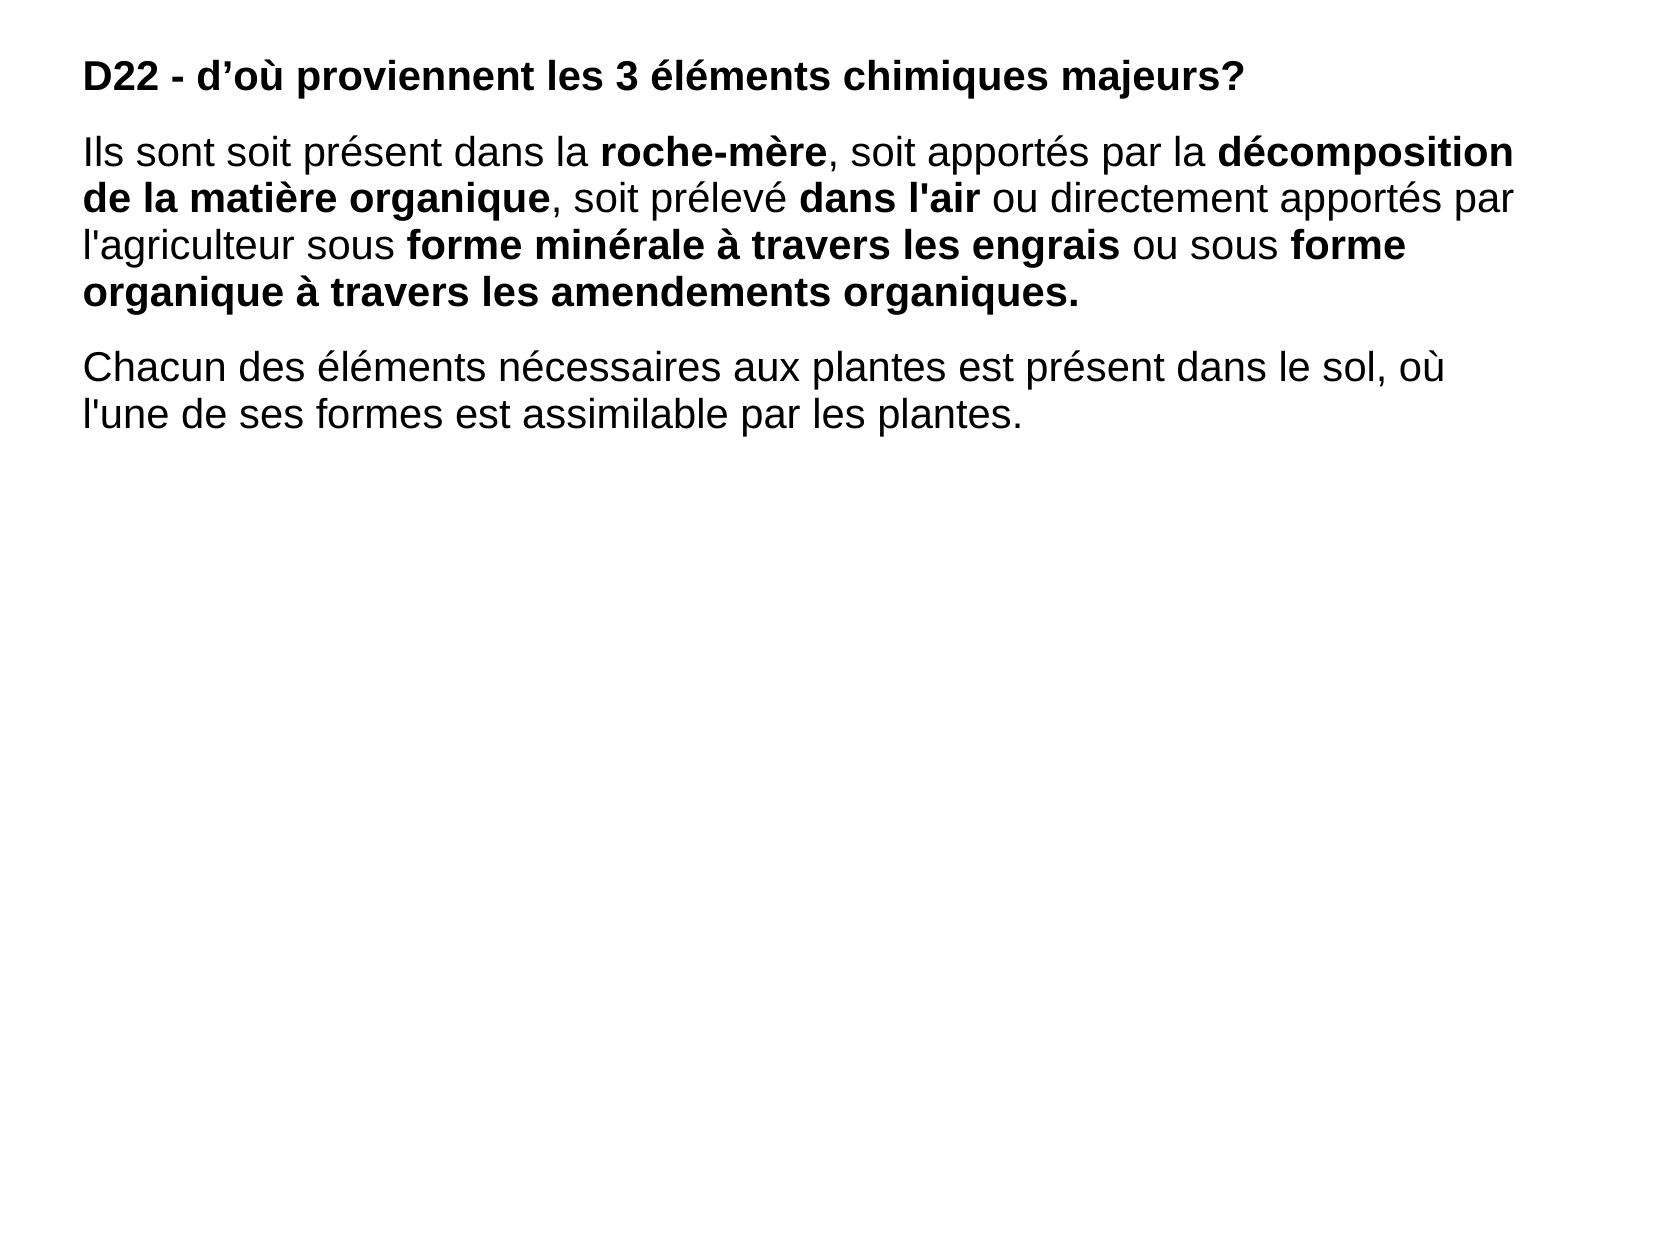

# D22 - d’où proviennent les 3 éléments chimiques majeurs?
Ils sont soit présent dans la roche-mère, soit apportés par la décomposition de la matière organique, soit prélevé dans l'air ou directement apportés par l'agriculteur sous forme minérale à travers les engrais ou sous forme organique à travers les amendements organiques.
Chacun des éléments nécessaires aux plantes est présent dans le sol, où l'une de ses formes est assimilable par les plantes.